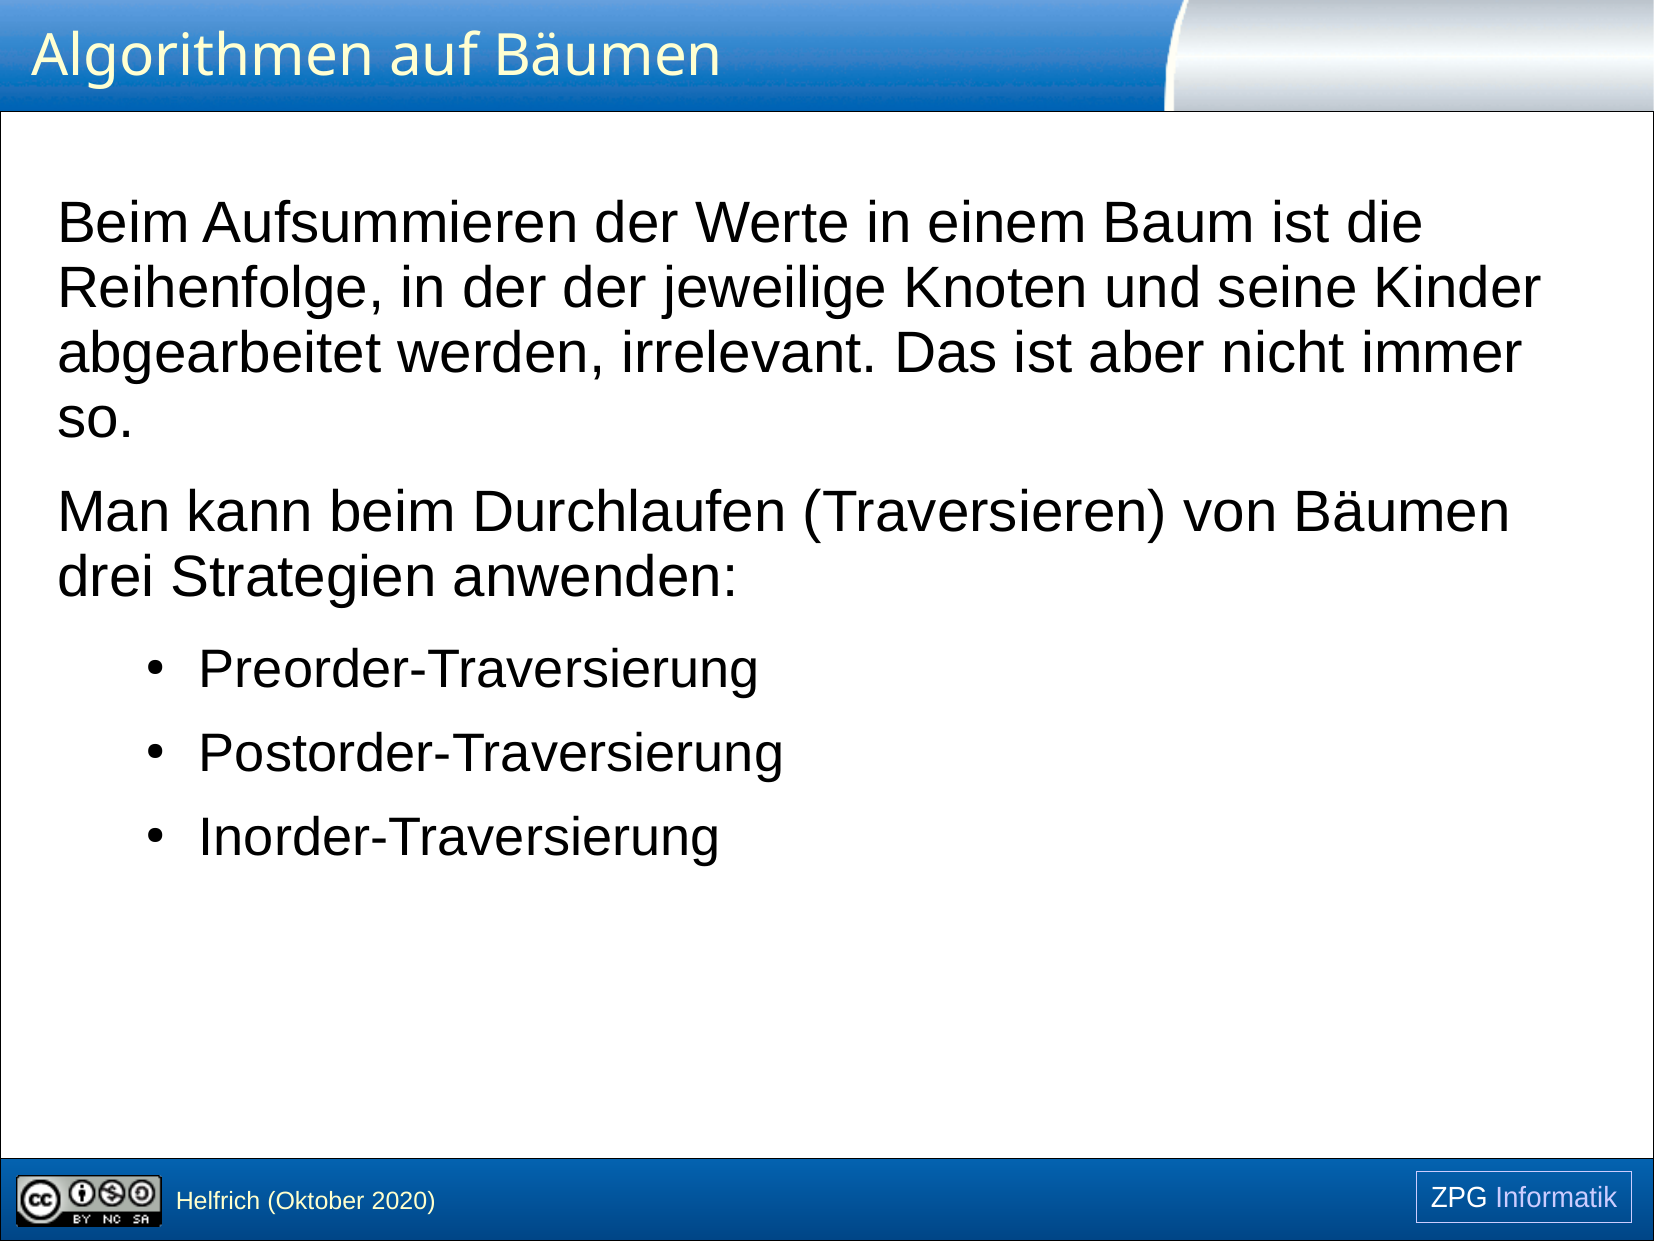

# Algorithmen auf Bäumen
Beim Aufsummieren der Werte in einem Baum ist die Reihenfolge, in der der jeweilige Knoten und seine Kinder abgearbeitet werden, irrelevant. Das ist aber nicht immer so.
Man kann beim Durchlaufen (Traversieren) von Bäumen drei Strategien anwenden:
Preorder-Traversierung
Postorder-Traversierung
Inorder-Traversierung